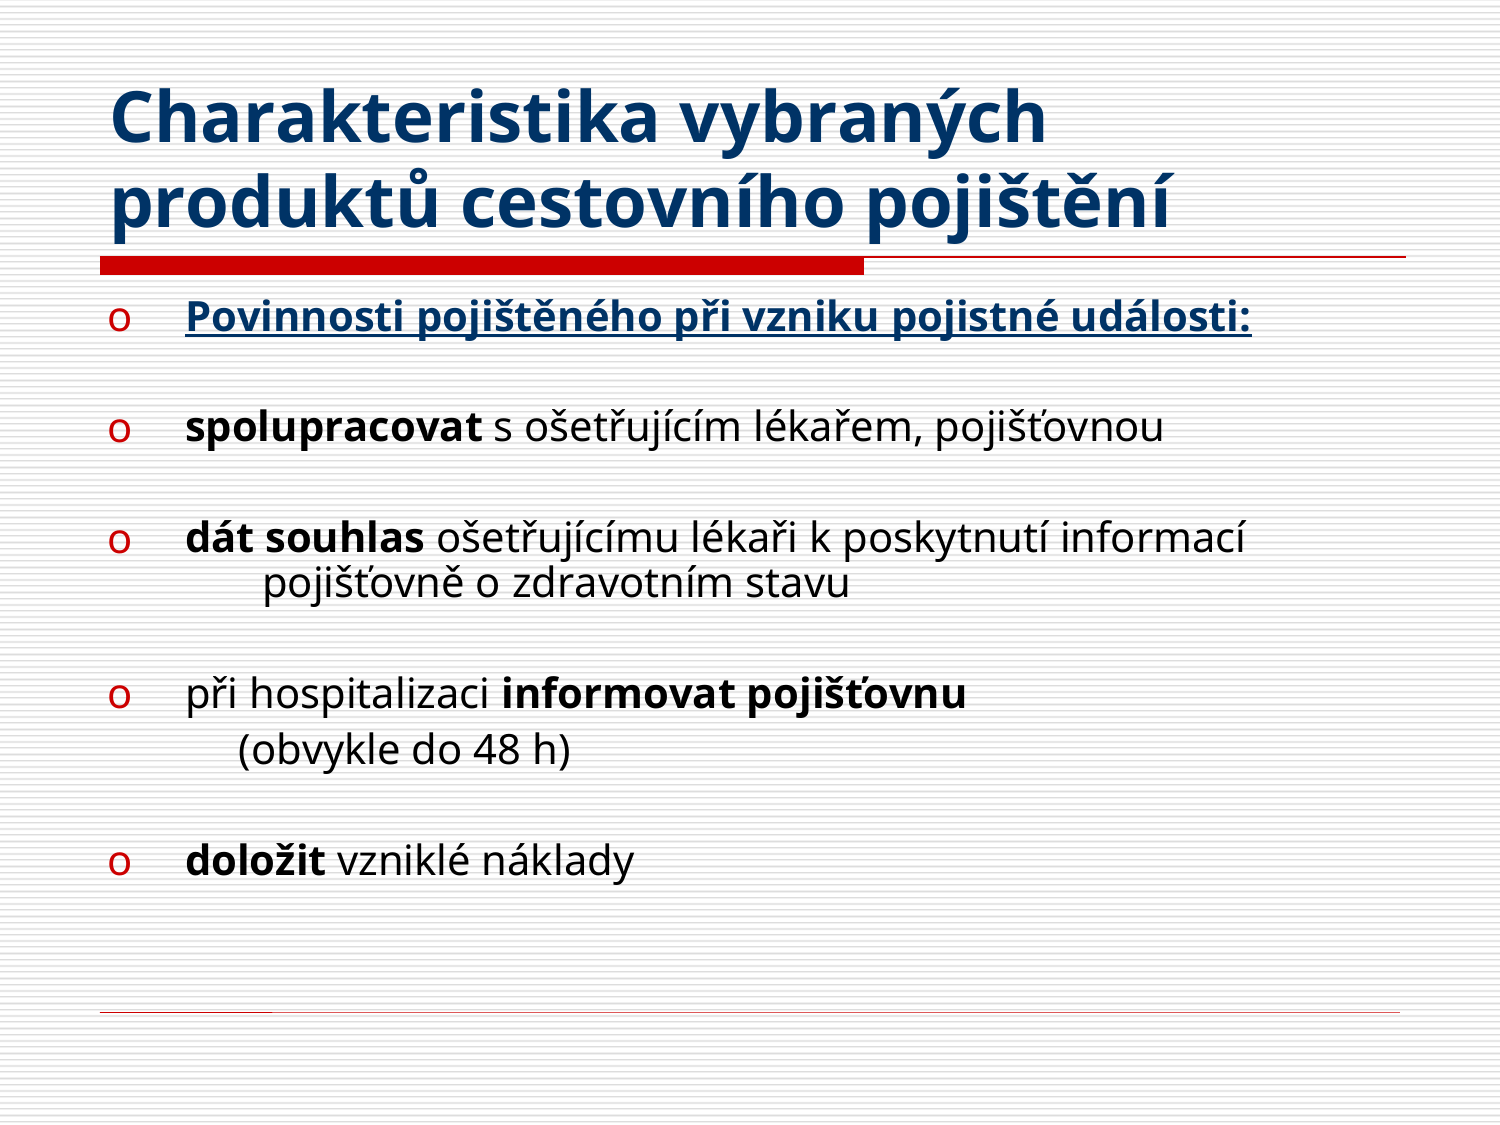

# Charakteristika vybraných produktů cestovního pojištění
Povinnosti pojištěného při vzniku pojistné události:
spolupracovat s ošetřujícím lékařem, pojišťovnou
dát souhlas ošetřujícímu lékaři k poskytnutí informací pojišťovně o zdravotním stavu
při hospitalizaci informovat pojišťovnu
 (obvykle do 48 h)
doložit vzniklé náklady